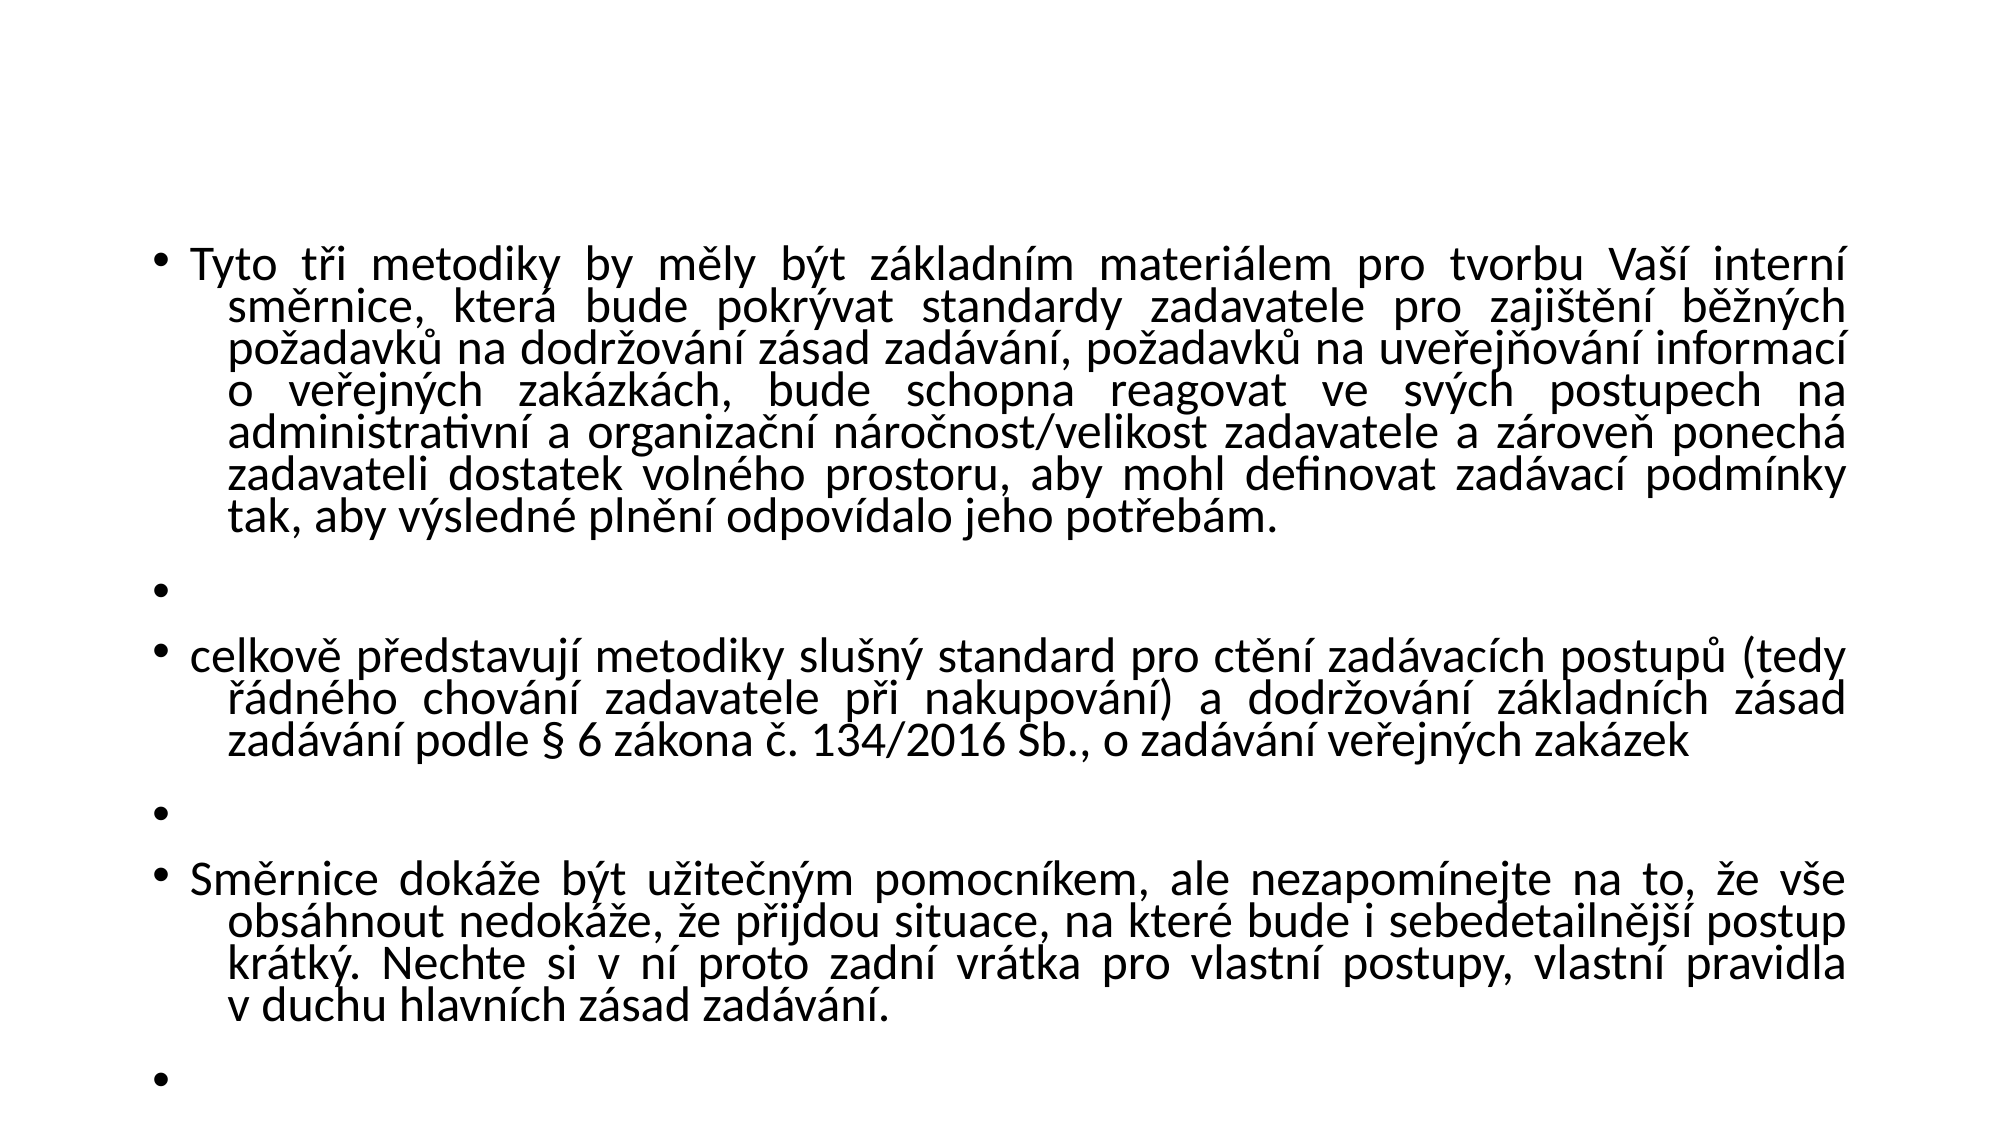

#
Tyto tři metodiky by měly být základním materiálem pro tvorbu Vaší interní směrnice, která bude pokrývat standardy zadavatele pro zajištění běžných požadavků na dodržování zásad zadávání, požadavků na uveřejňování informací o veřejných zakázkách, bude schopna reagovat ve svých postupech na administrativní a organizační náročnost/velikost zadavatele a zároveň ponechá zadavateli dostatek volného prostoru, aby mohl definovat zadávací podmínky tak, aby výsledné plnění odpovídalo jeho potřebám.
celkově představují metodiky slušný standard pro ctění zadávacích postupů (tedy řádného chování zadavatele při nakupování) a dodržování základních zásad zadávání podle § 6 zákona č. 134/2016 Sb., o zadávání veřejných zakázek
Směrnice dokáže být užitečným pomocníkem, ale nezapomínejte na to, že vše obsáhnout nedokáže, že přijdou situace, na které bude i sebedetailnější postup krátký. Nechte si v ní proto zadní vrátka pro vlastní postupy, vlastní pravidla v duchu hlavních zásad zadávání.